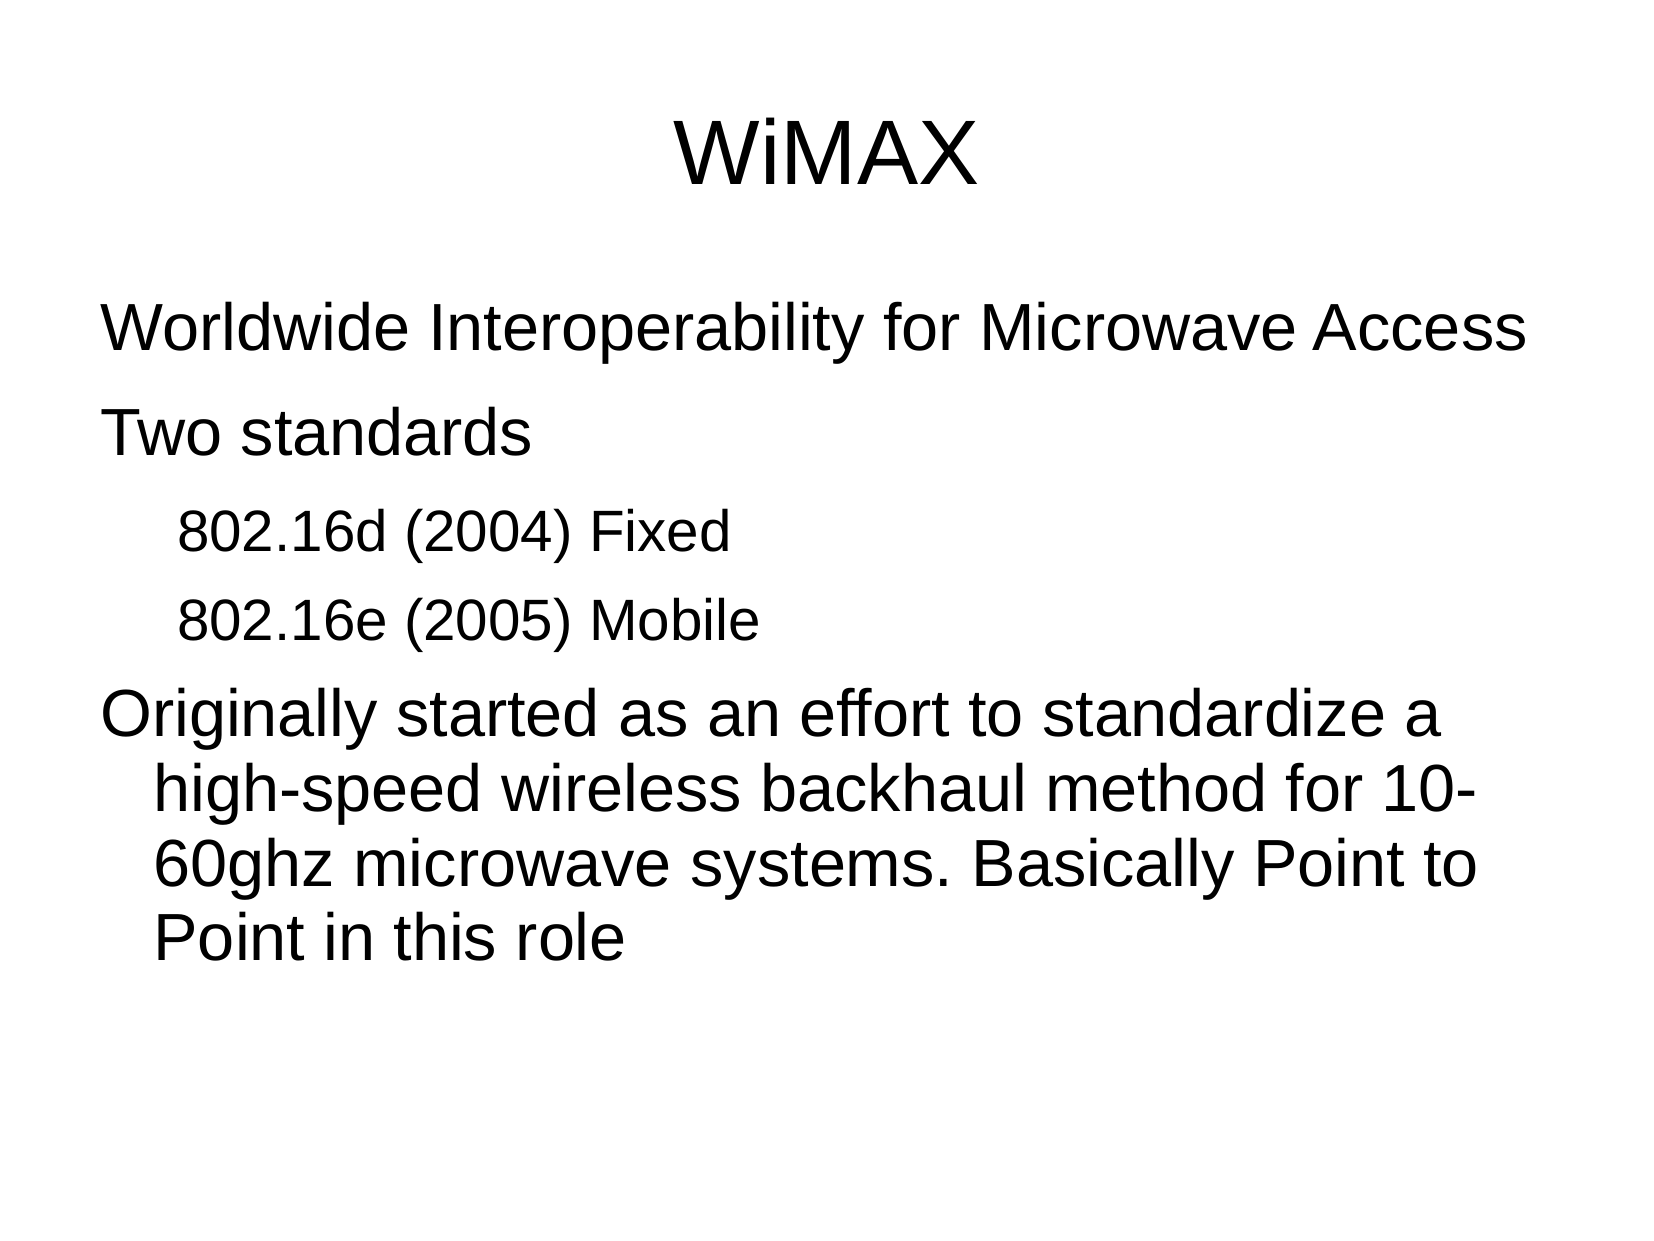

# WiMAX
Worldwide Interoperability for Microwave Access
Two standards
802.16d (2004) Fixed
802.16e (2005) Mobile
Originally started as an effort to standardize a high-speed wireless backhaul method for 10-60ghz microwave systems. Basically Point to Point in this role